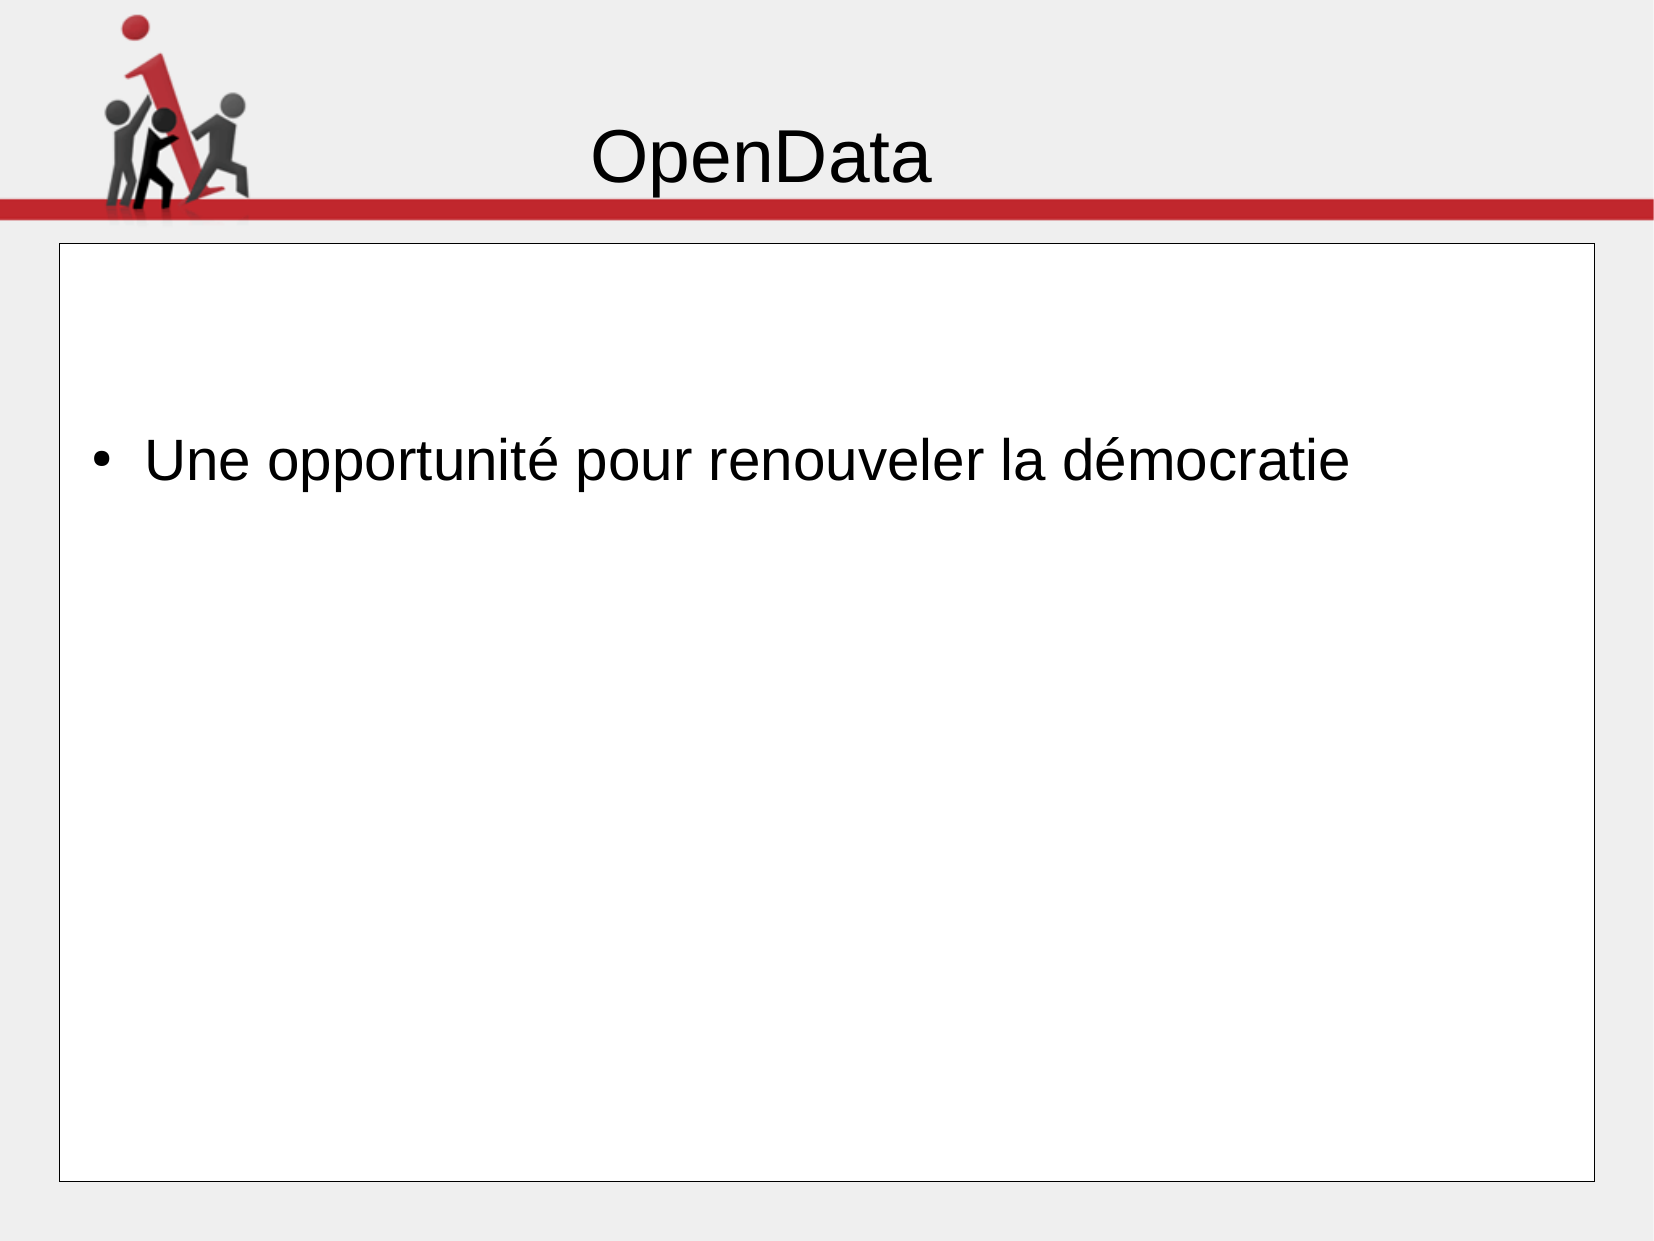

OpenData
Une opportunité pour renouveler la démocratie